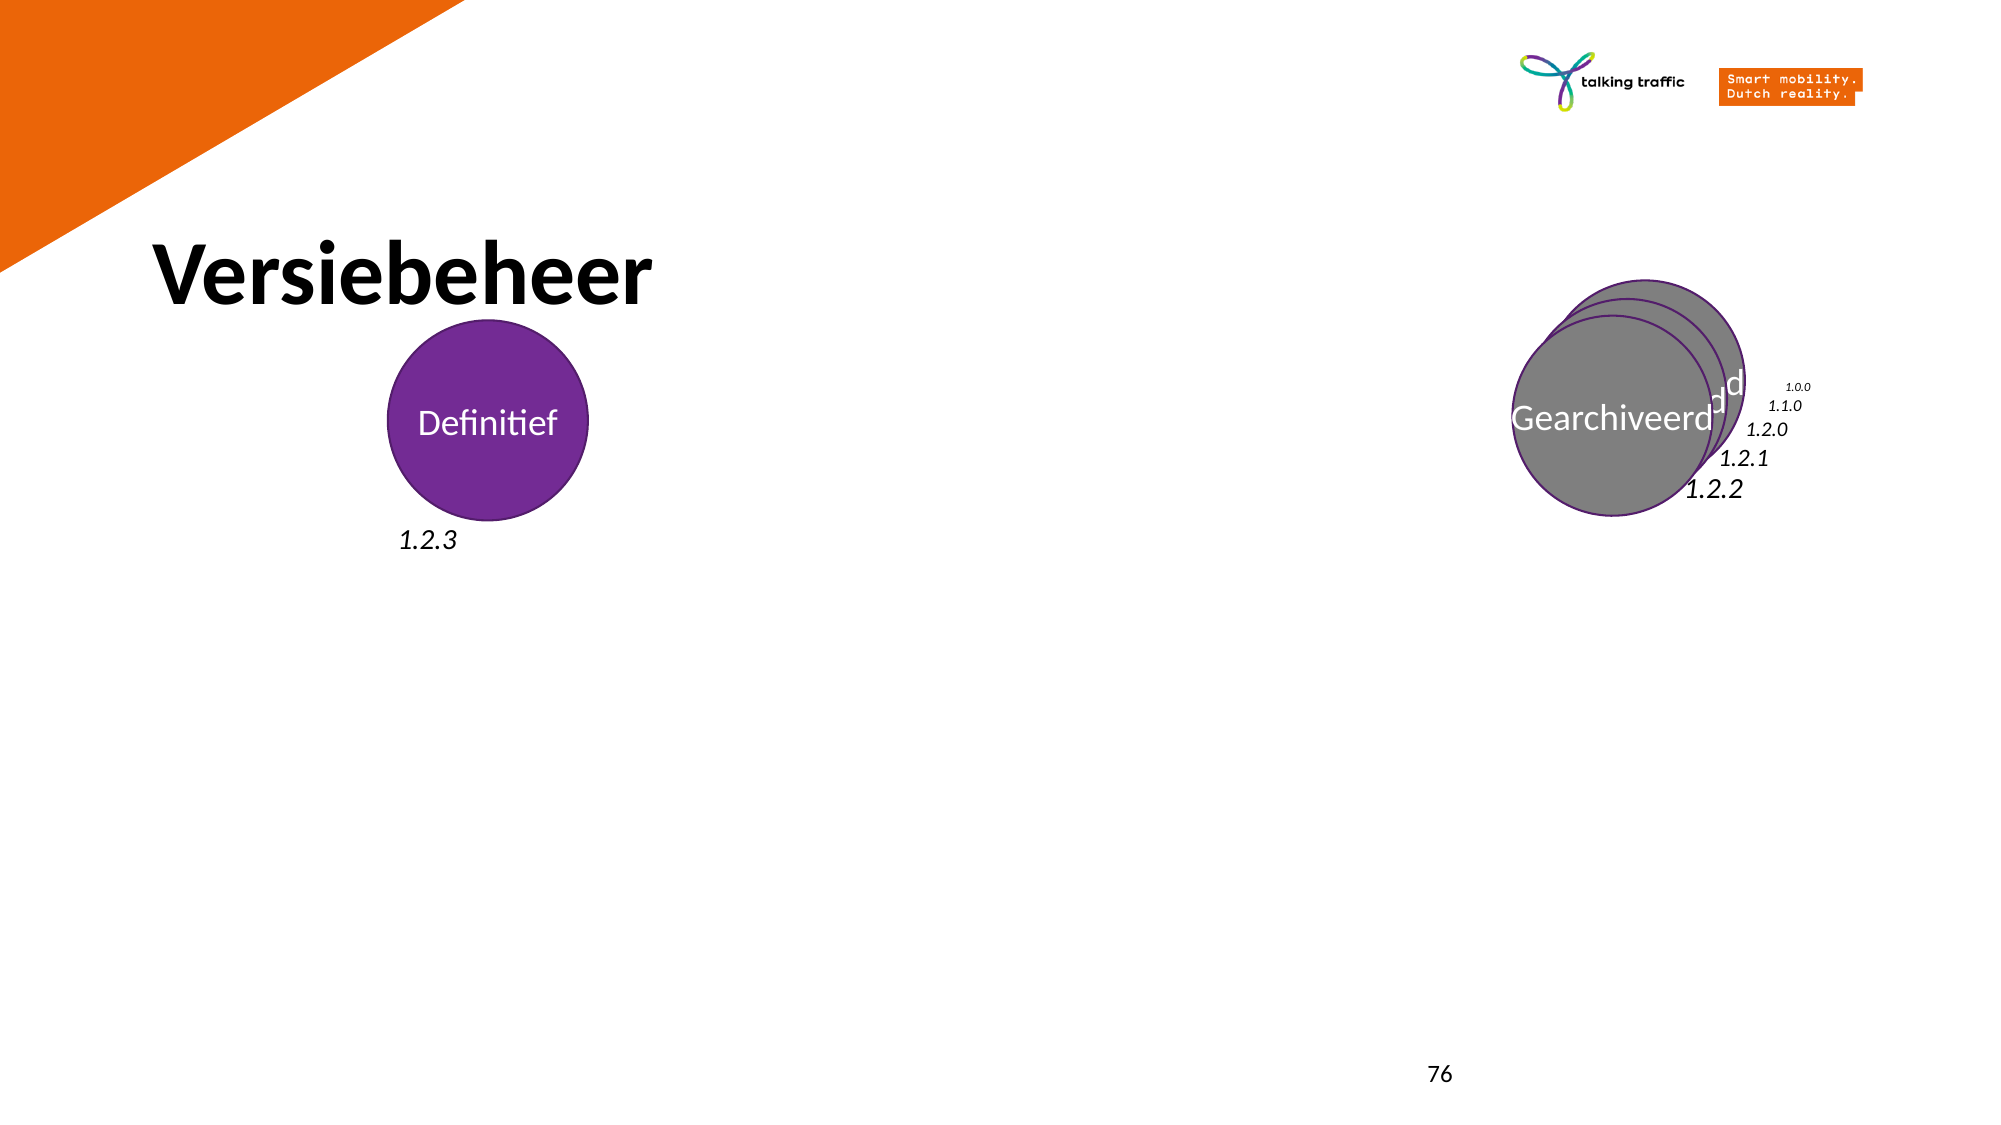

# Versiebeheer
Gearchiveerd
Gearchiveerd
Gearchiveerd
Definitief
1.0.0
1.1.0
1.2.0
1.2.1
1.2.2
1.2.3
75